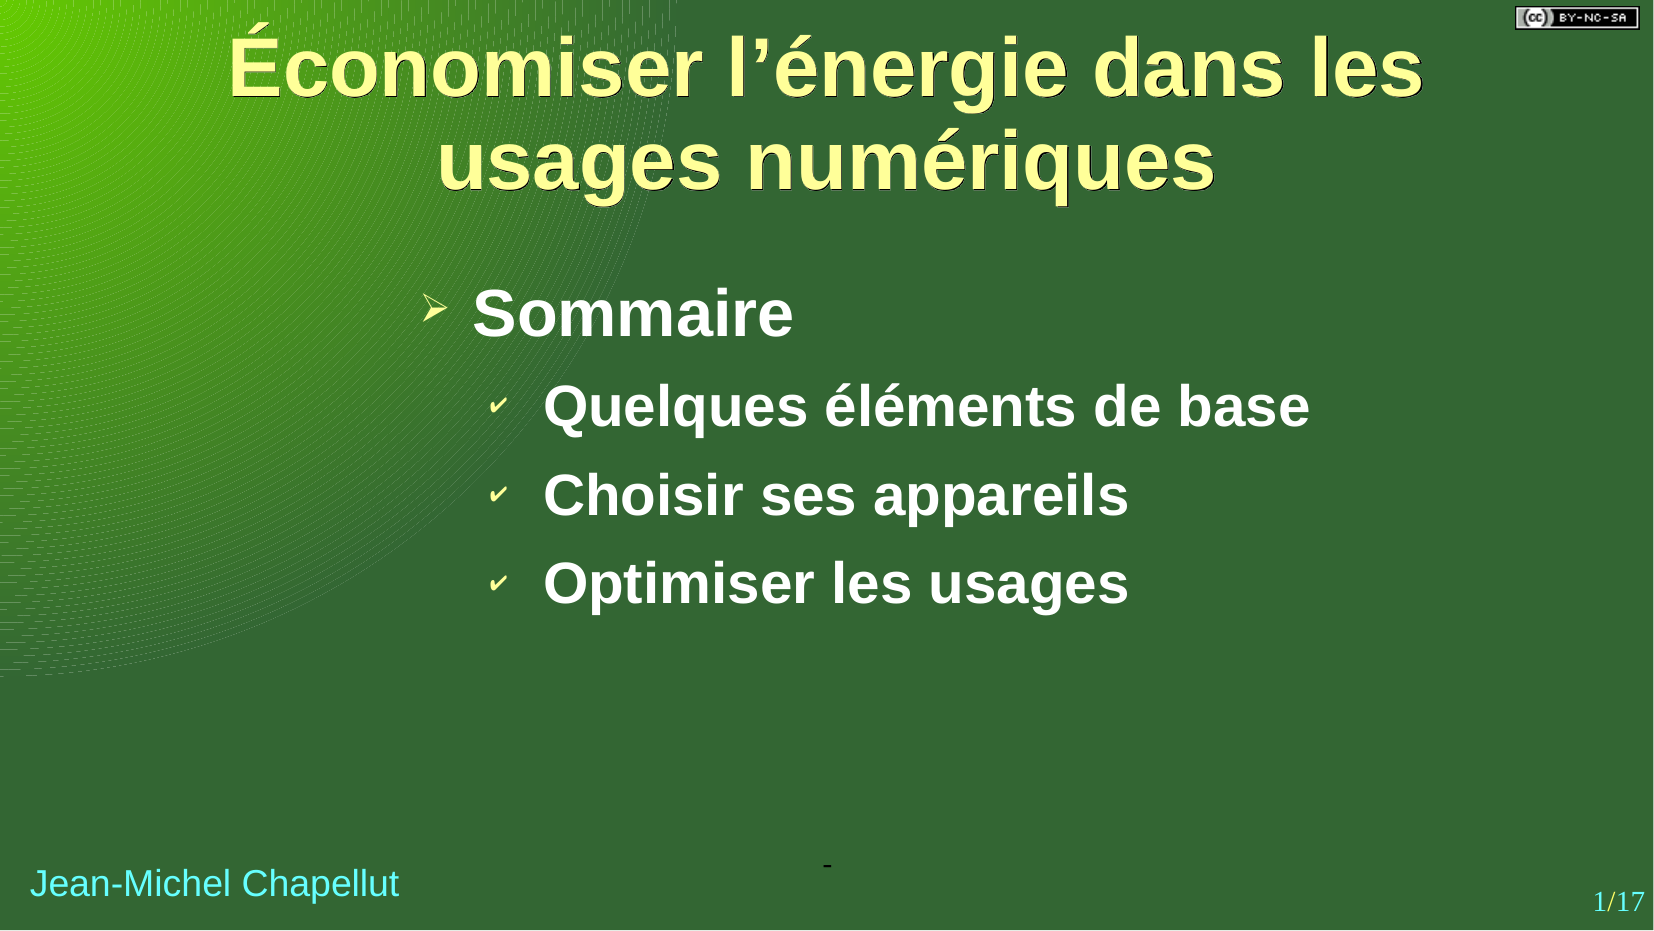

# Économiser l’énergie dans les usages numériques
Sommaire
Quelques éléments de base
Choisir ses appareils
Optimiser les usages
-
Jean-Michel Chapellut
1